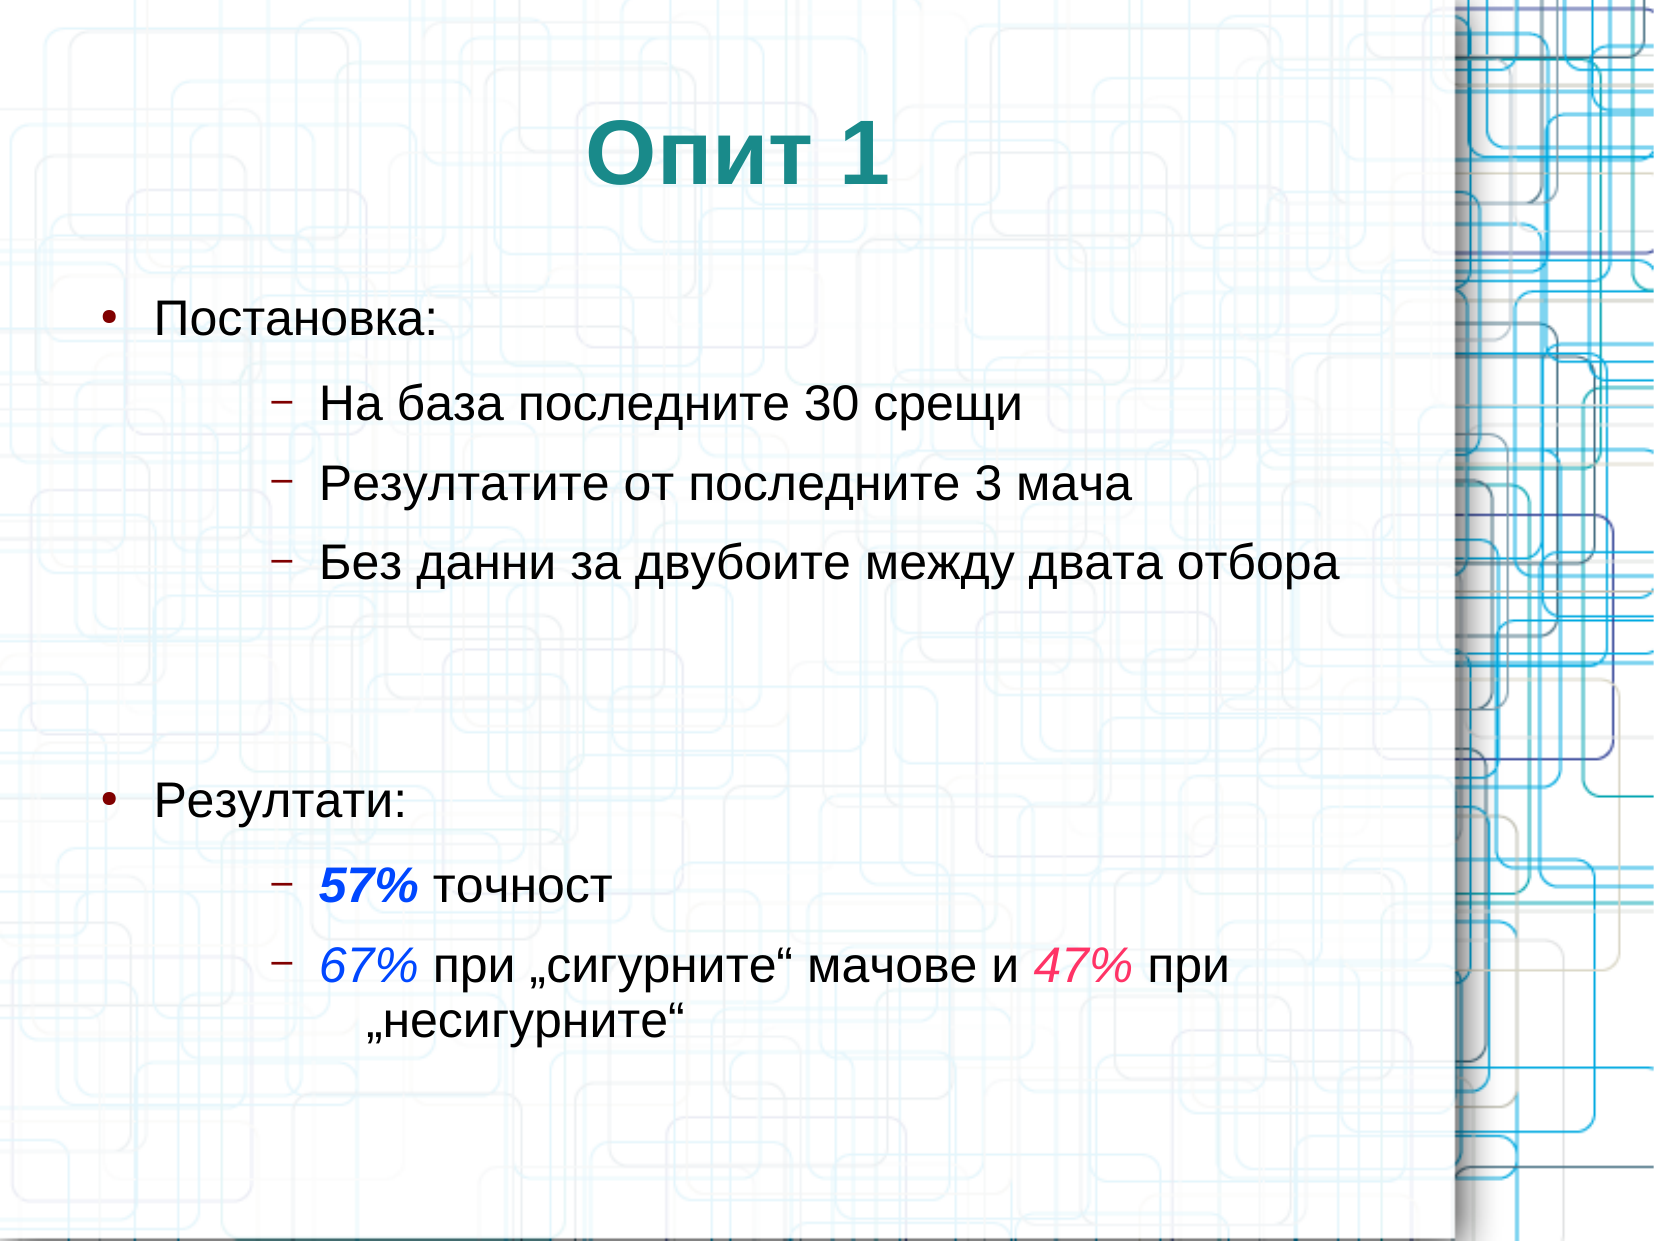

# Опит 1
Постановка:
На база последните 30 срещи
Резултатите от последните 3 мача
Без данни за двубоите между двата отбора
Резултати:
57% точност
67% при „сигурните“ мачове и 47% при „несигурните“